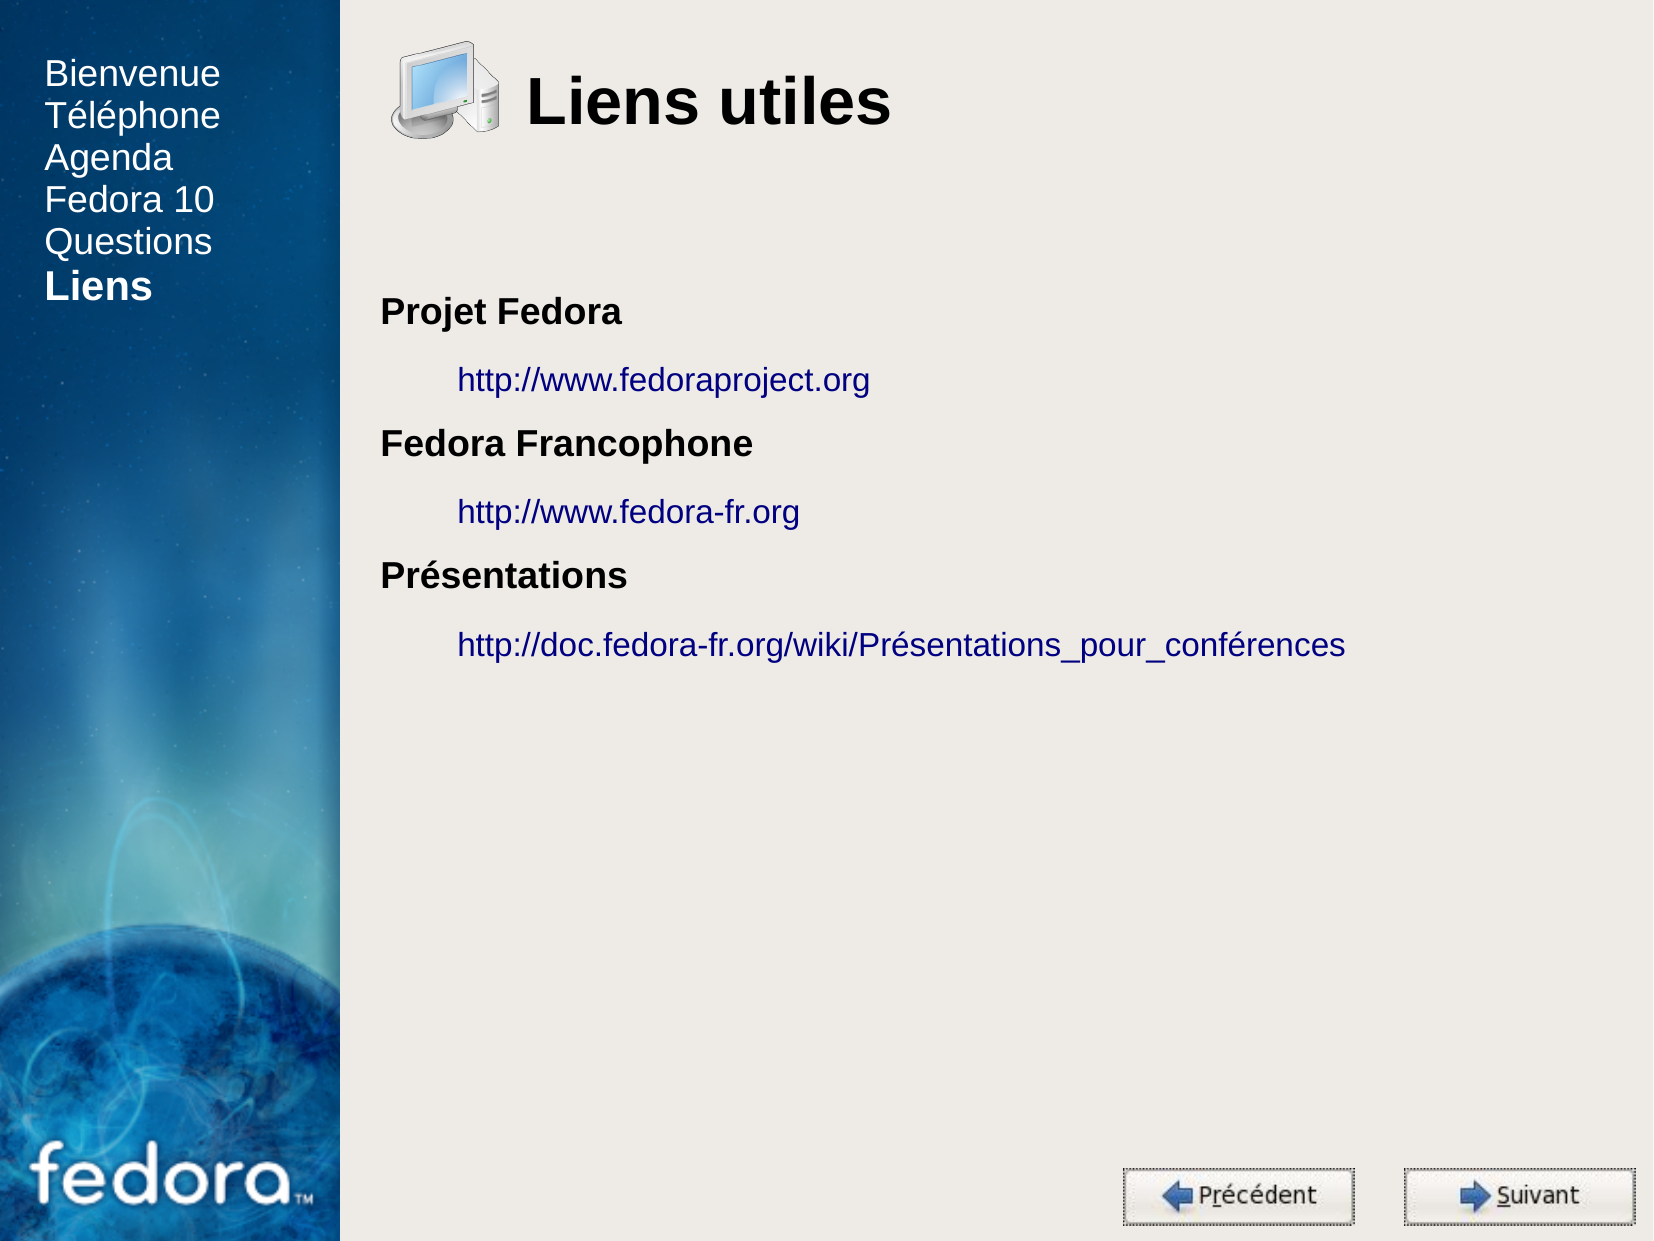

Bienvenue
Téléphone
Agenda
Fedora 10
Questions
Liens
# Agenda
Liens utiles
Projet Fedora
http://www.fedoraproject.org
Fedora Francophone
http://www.fedora-fr.org
Présentations
http://doc.fedora-fr.org/wiki/Présentations_pour_conférences